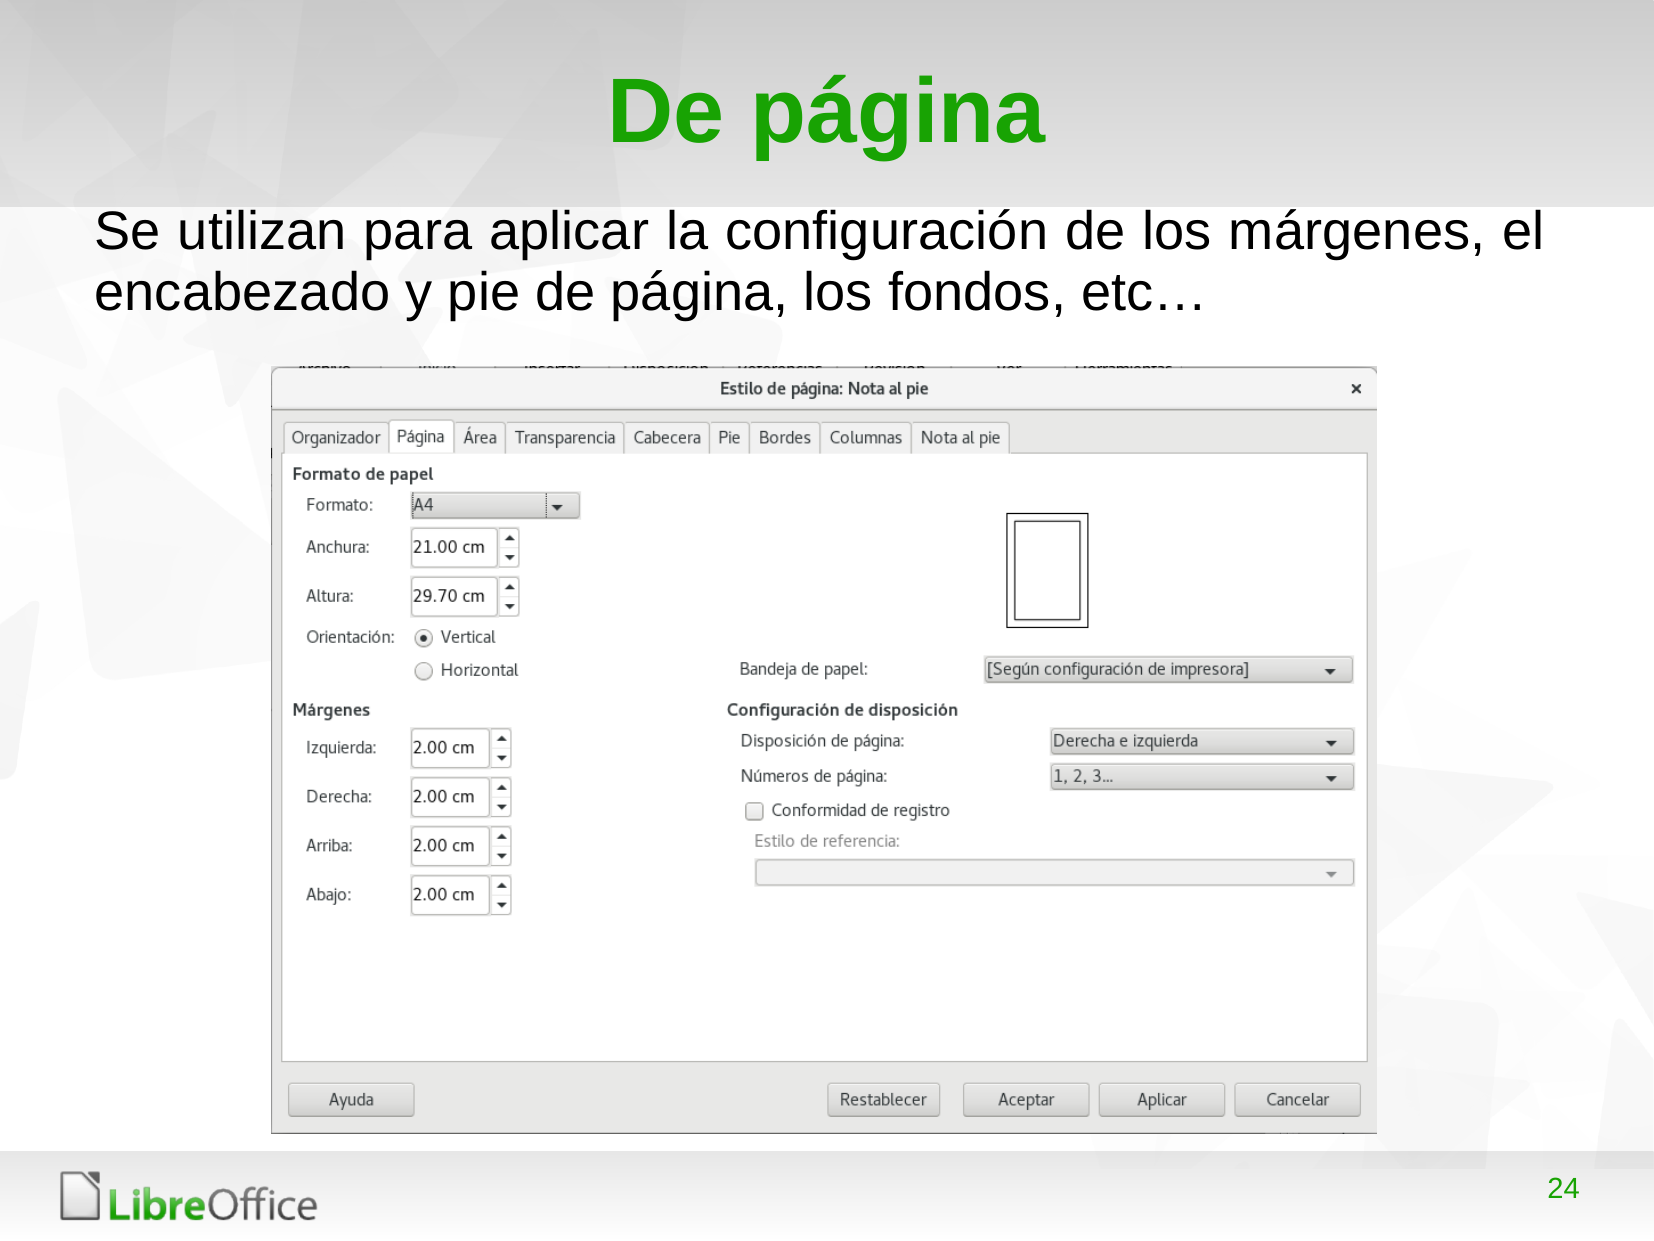

# De página
Se utilizan para aplicar la configuración de los márgenes, el encabezado y pie de página, los fondos, etc…